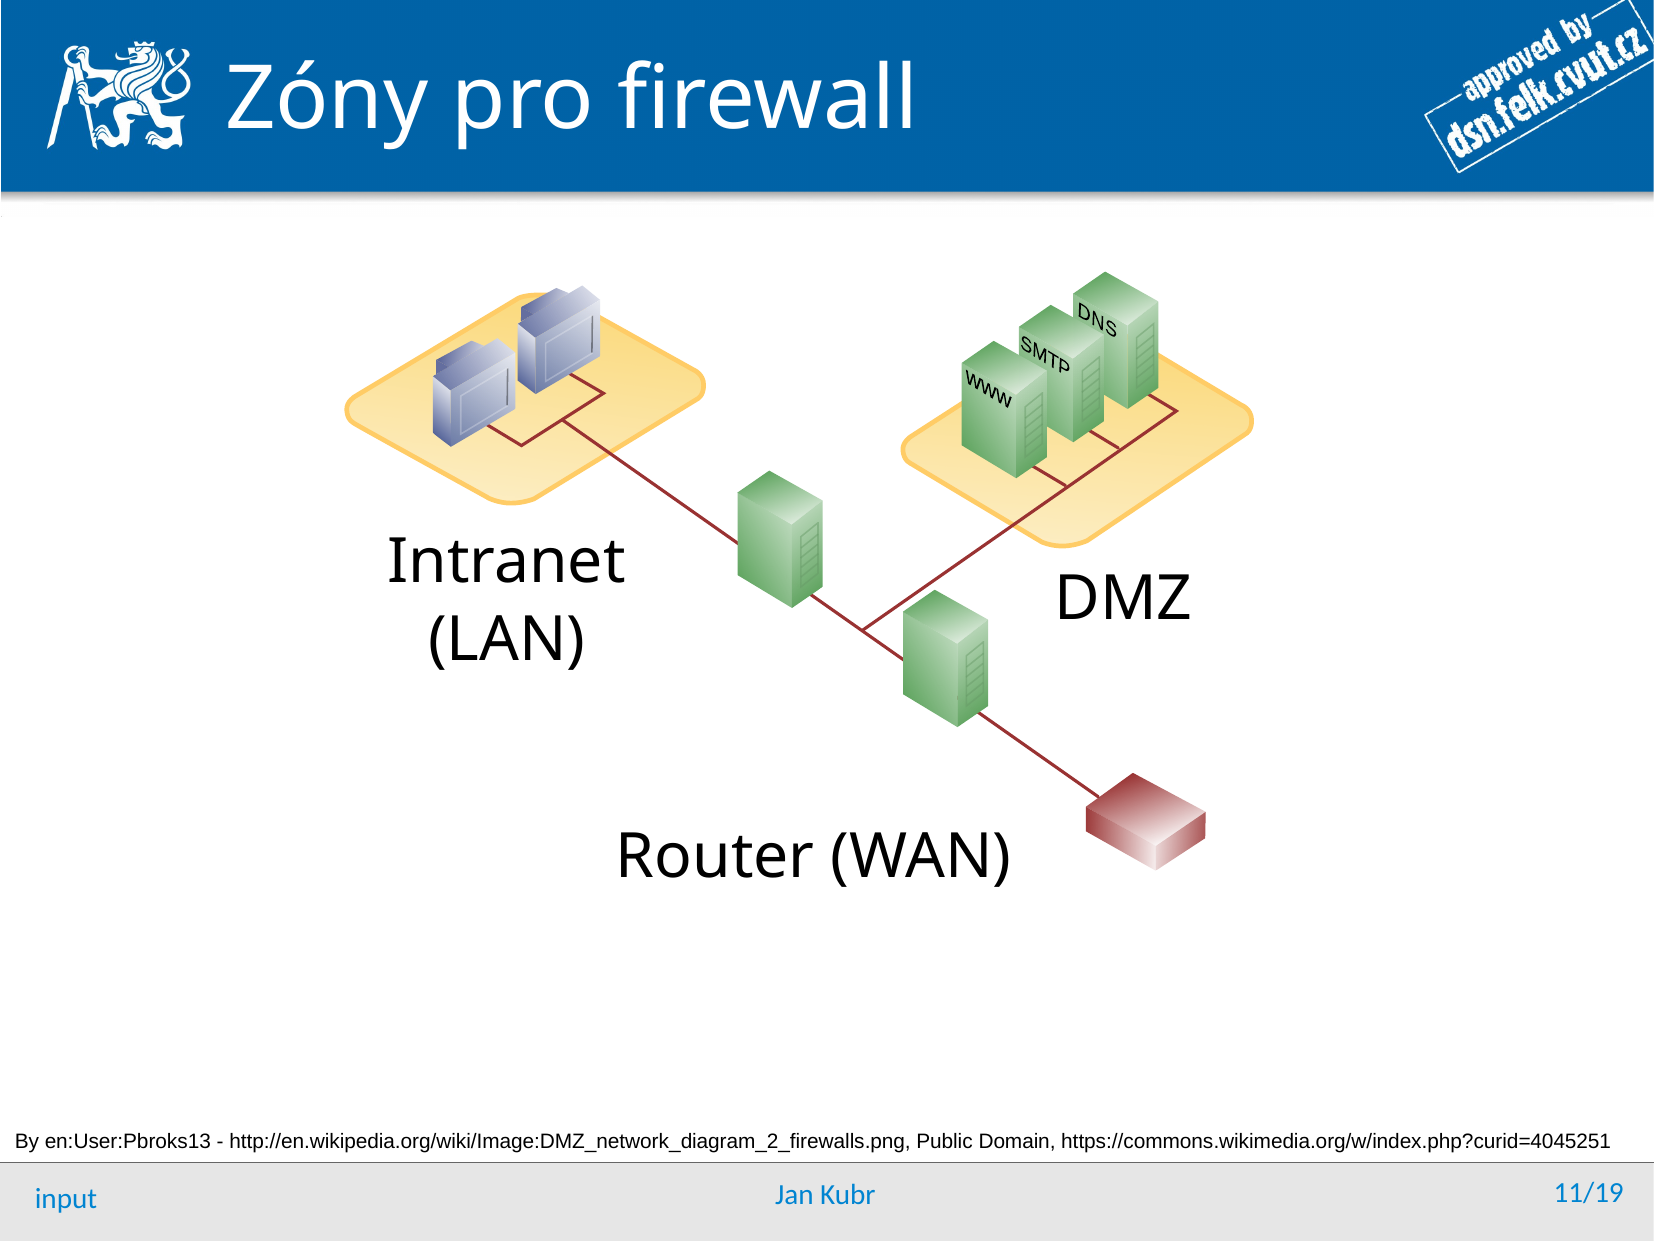

# Zóny pro firewall
By en:User:Pbroks13 - http://en.wikipedia.org/wiki/Image:DMZ_network_diagram_2_firewalls.png, Public Domain, https://commons.wikimedia.org/w/index.php?curid=4045251
11
Jan Kubr
02/2006